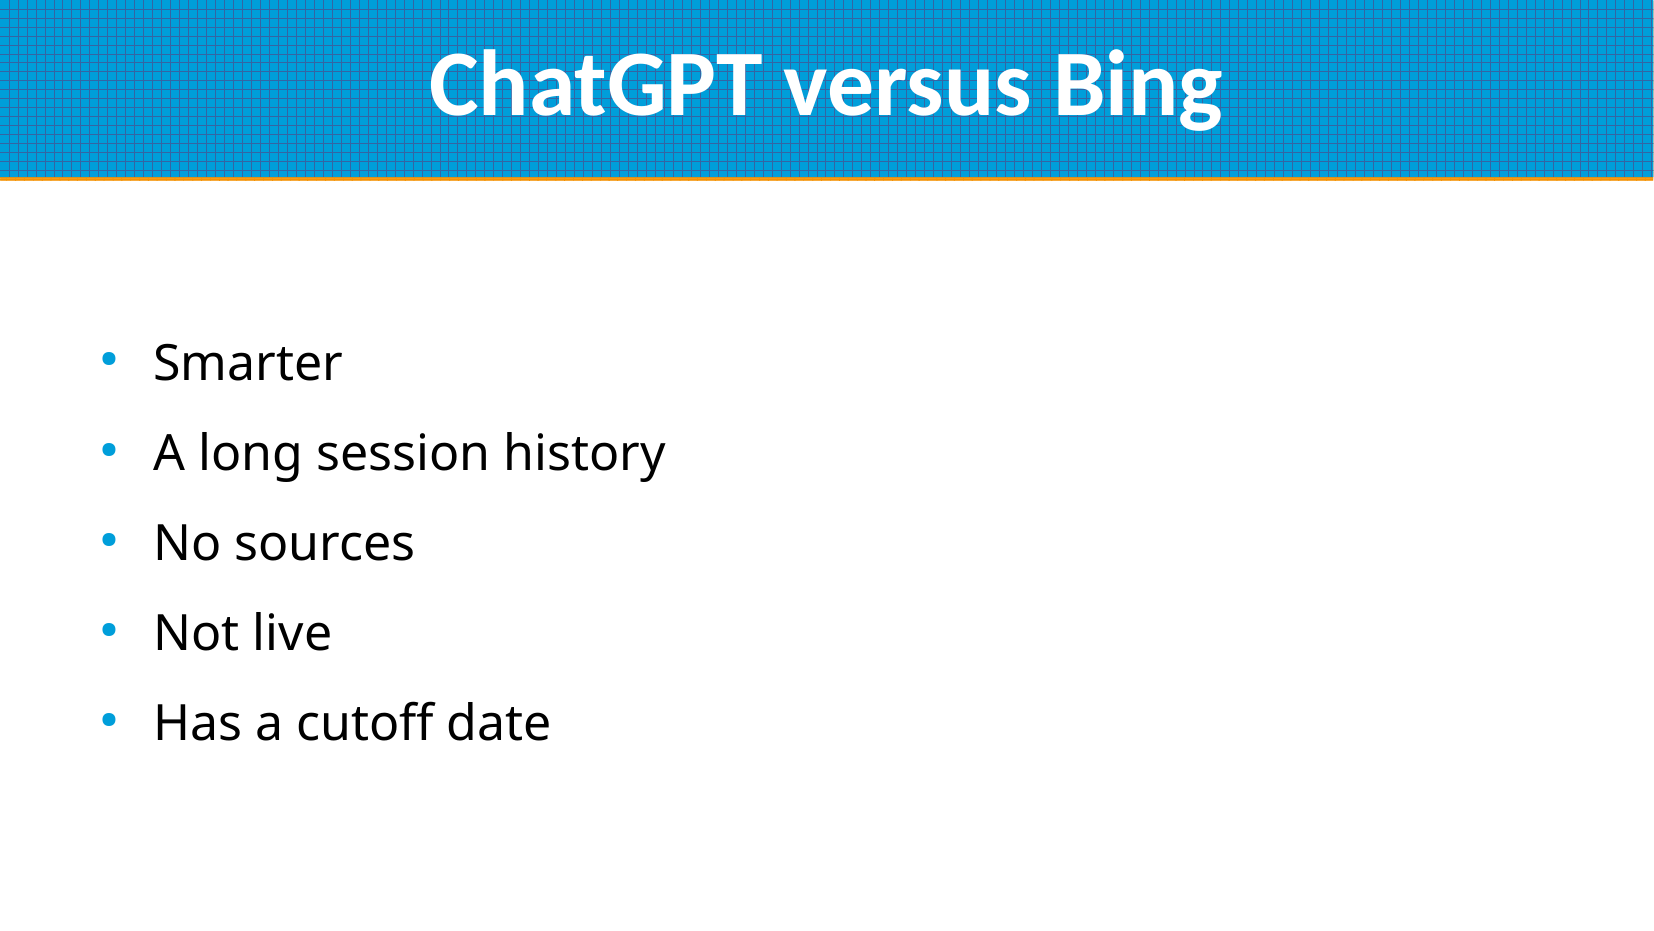

# ChatGPT versus Bing
Smarter
A long session history
No sources
Not live
Has a cutoff date